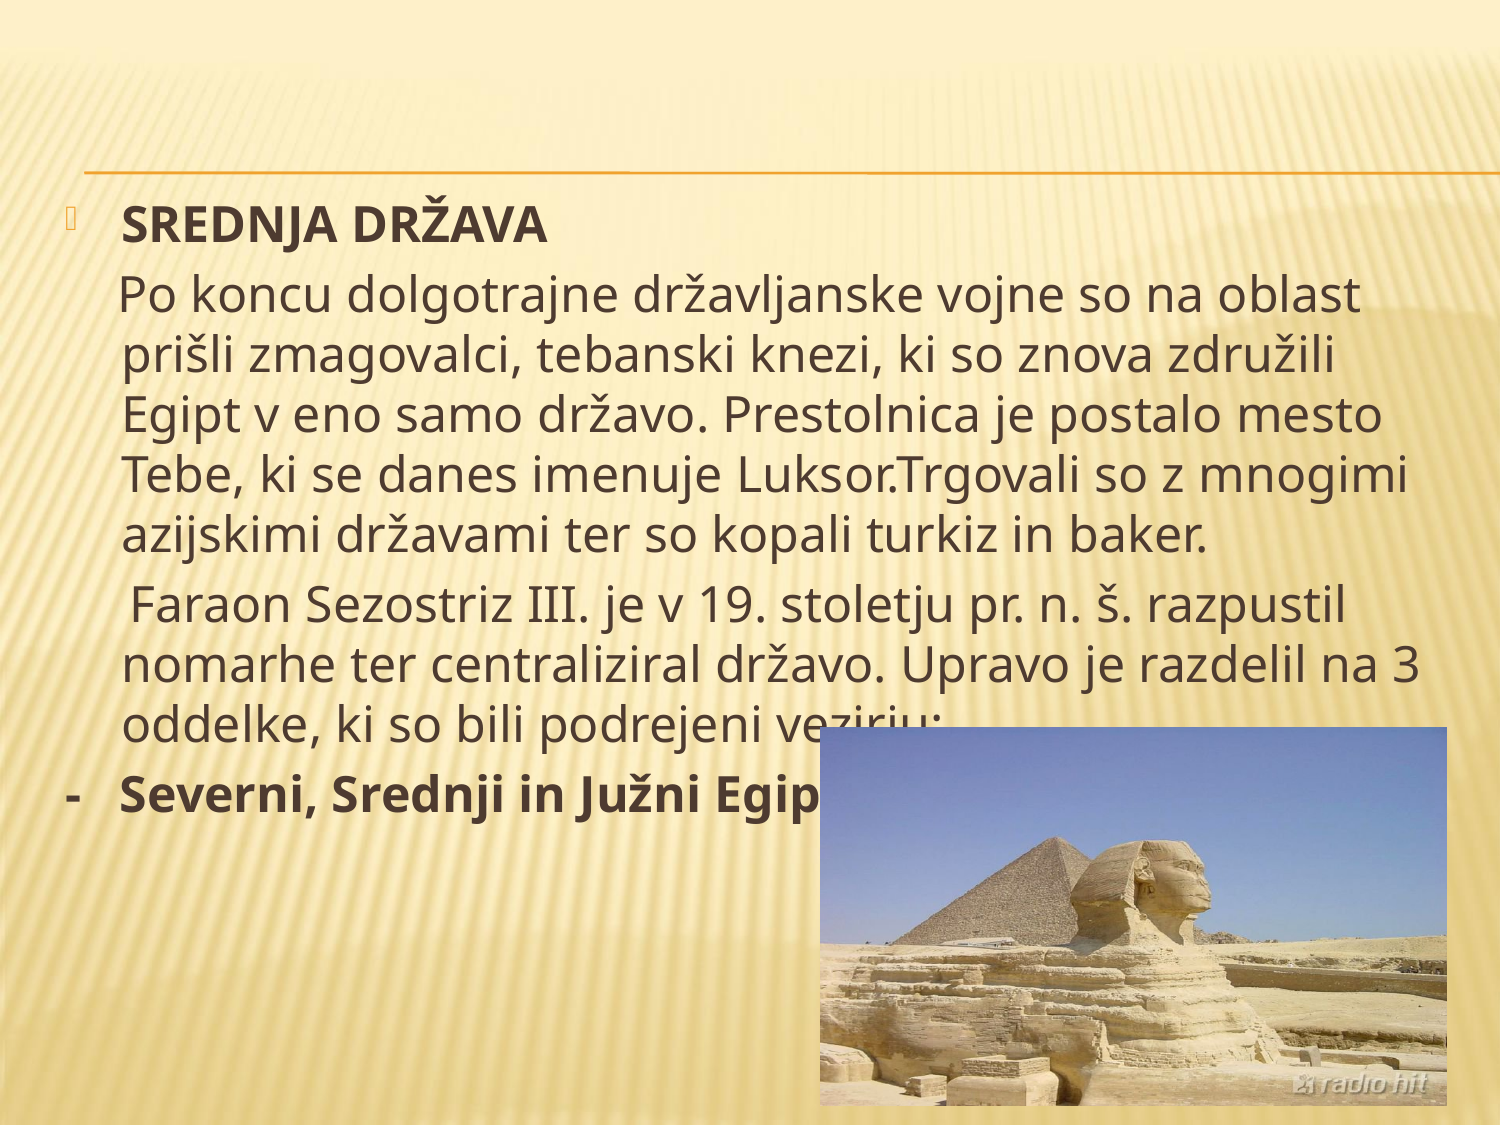

# SREDNJA DRŽAVA
 Po koncu dolgotrajne državljanske vojne so na oblast prišli zmagovalci, tebanski knezi, ki so znova združili Egipt v eno samo državo. Prestolnica je postalo mesto Tebe, ki se danes imenuje Luksor.Trgovali so z mnogimi azijskimi državami ter so kopali turkiz in baker.
 Faraon Sezostriz III. je v 19. stoletju pr. n. š. razpustil nomarhe ter centraliziral državo. Upravo je razdelil na 3 oddelke, ki so bili podrejeni vezirju:
- Severni, Srednji in Južni Egipt.